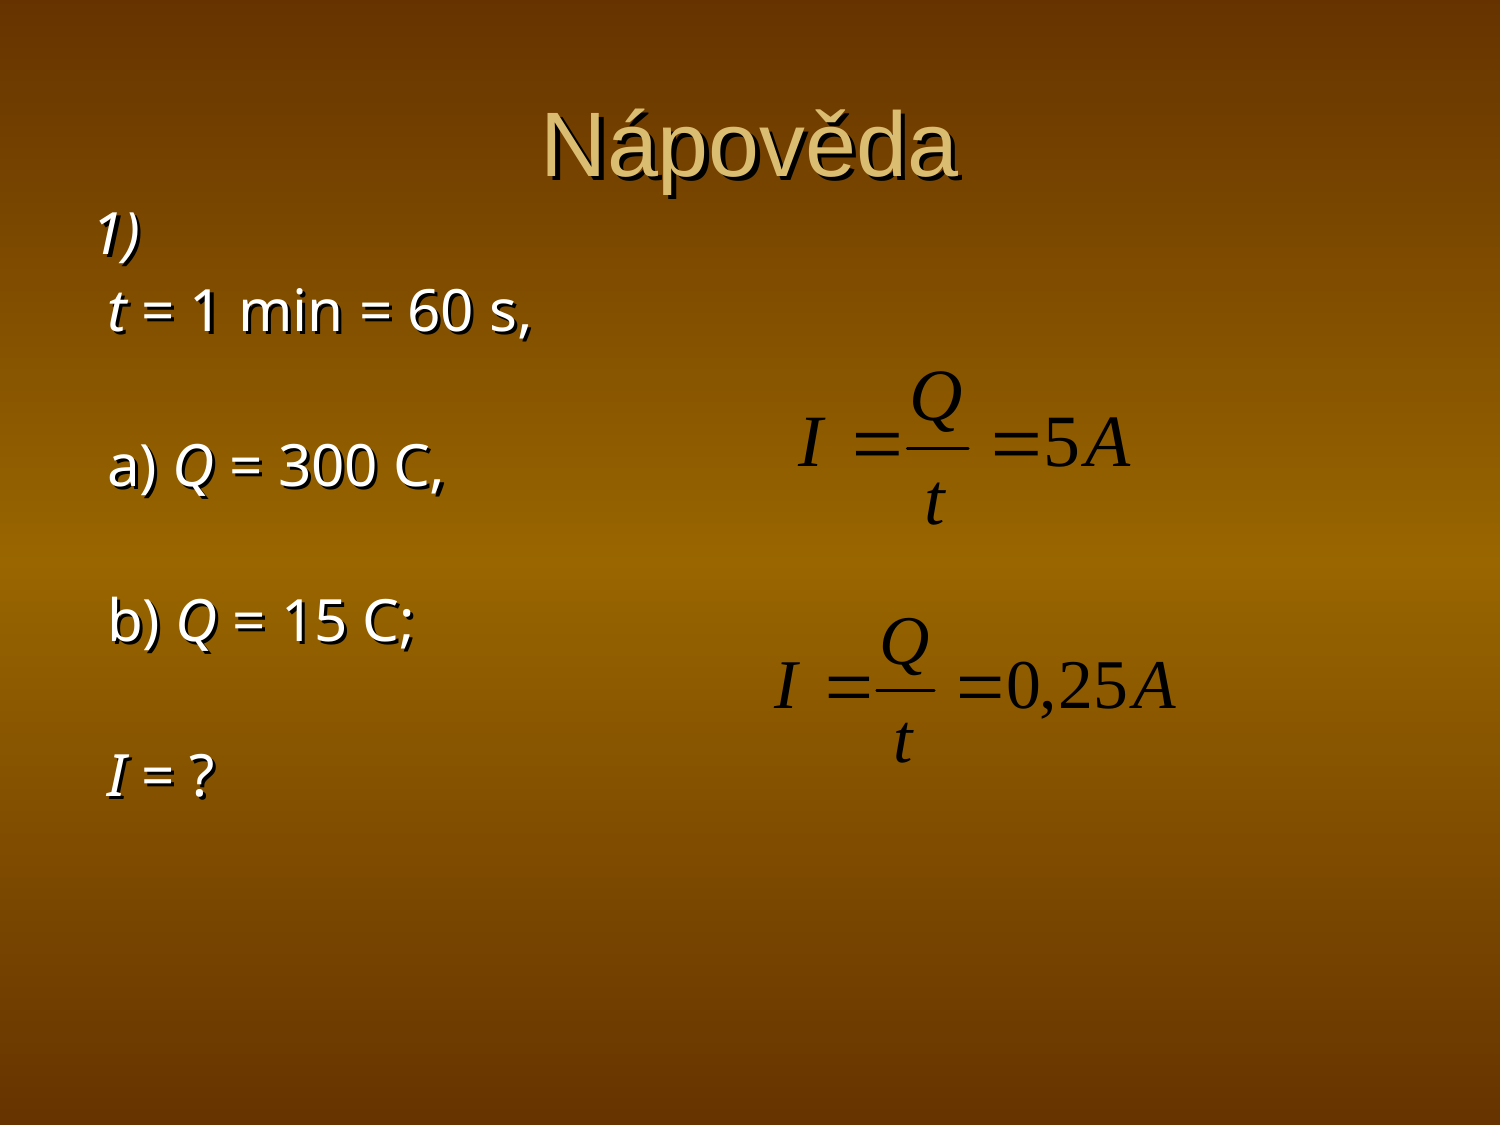

# Nápověda
1)
 t = 1 min = 60 s,
 a) Q = 300 C,
 b) Q = 15 C;
 I = ?